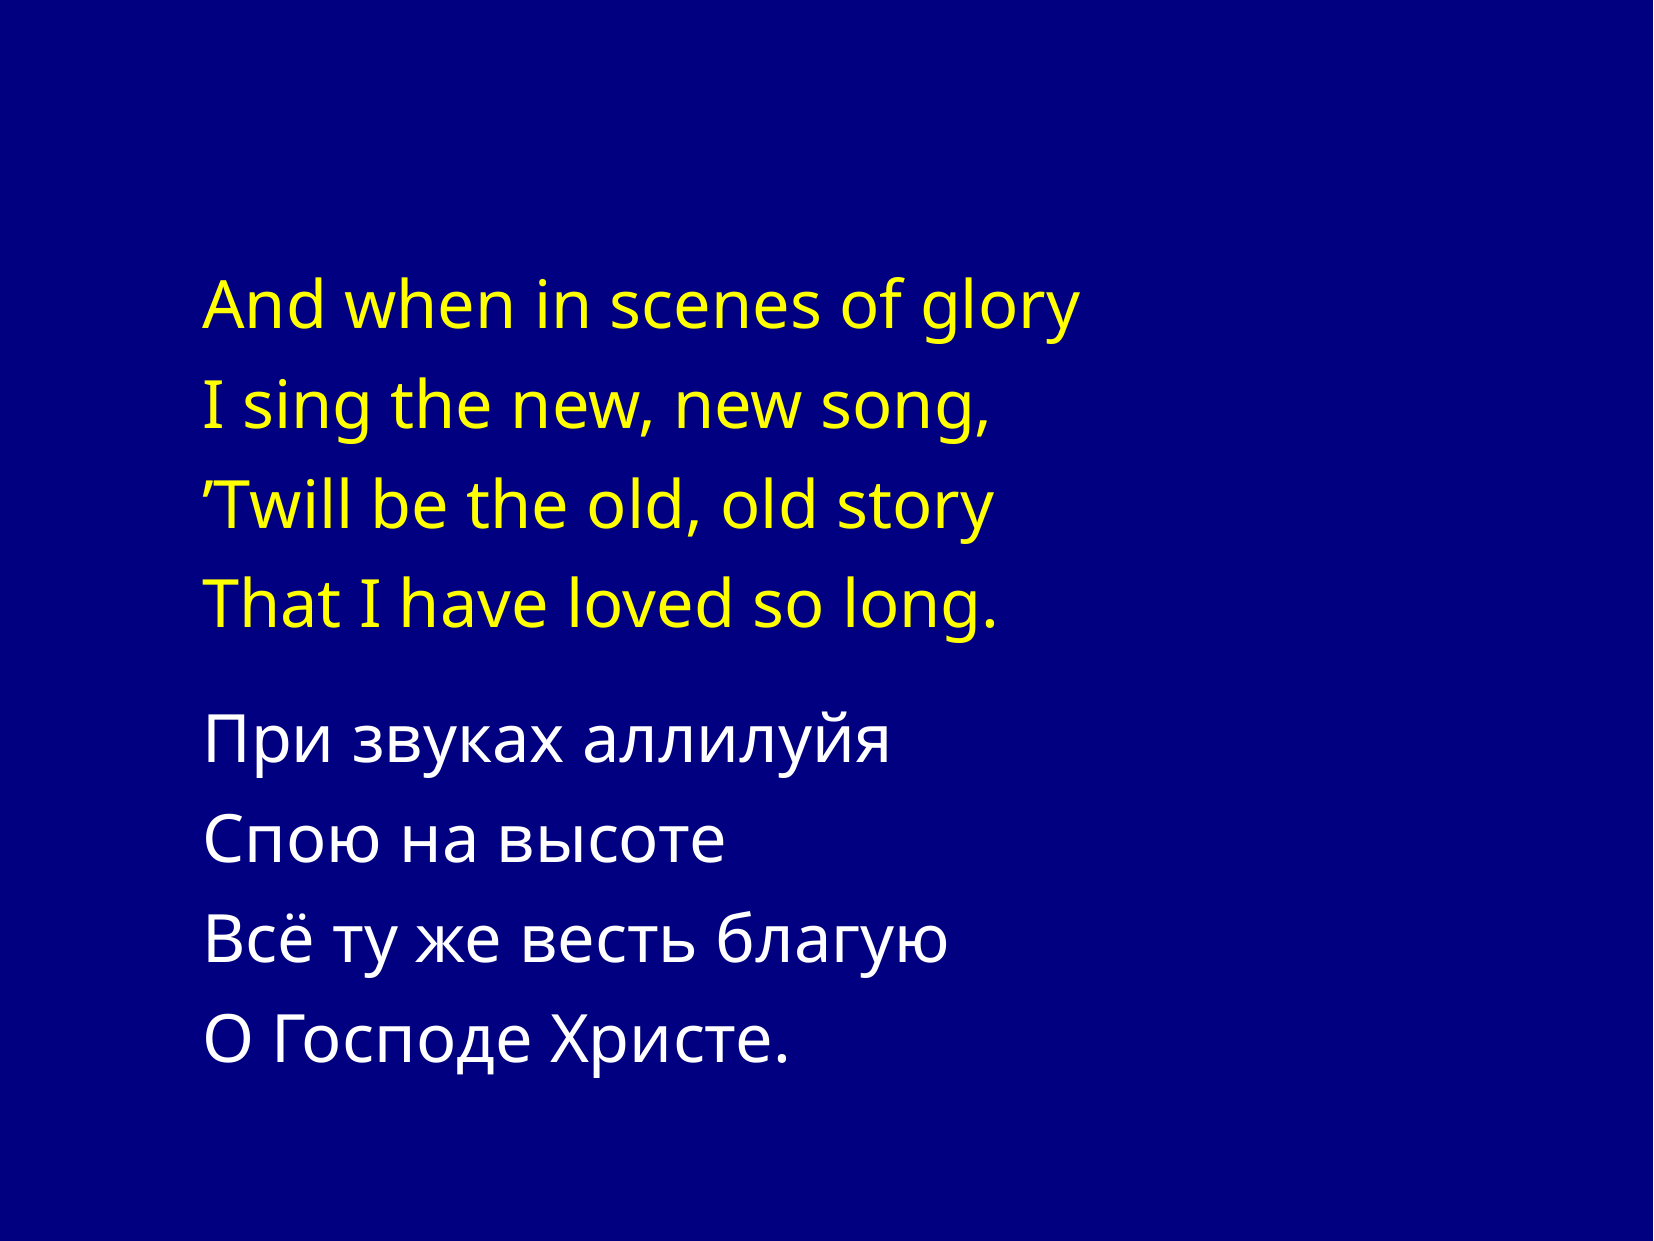

And when in scenes of glory
	I sing the new, new song,
	’Twill be the old, old story
	That I have loved so long.
	При звуках аллилуйя
	Спою на высоте
	Всё ту же весть благую
	О Господе Христе.